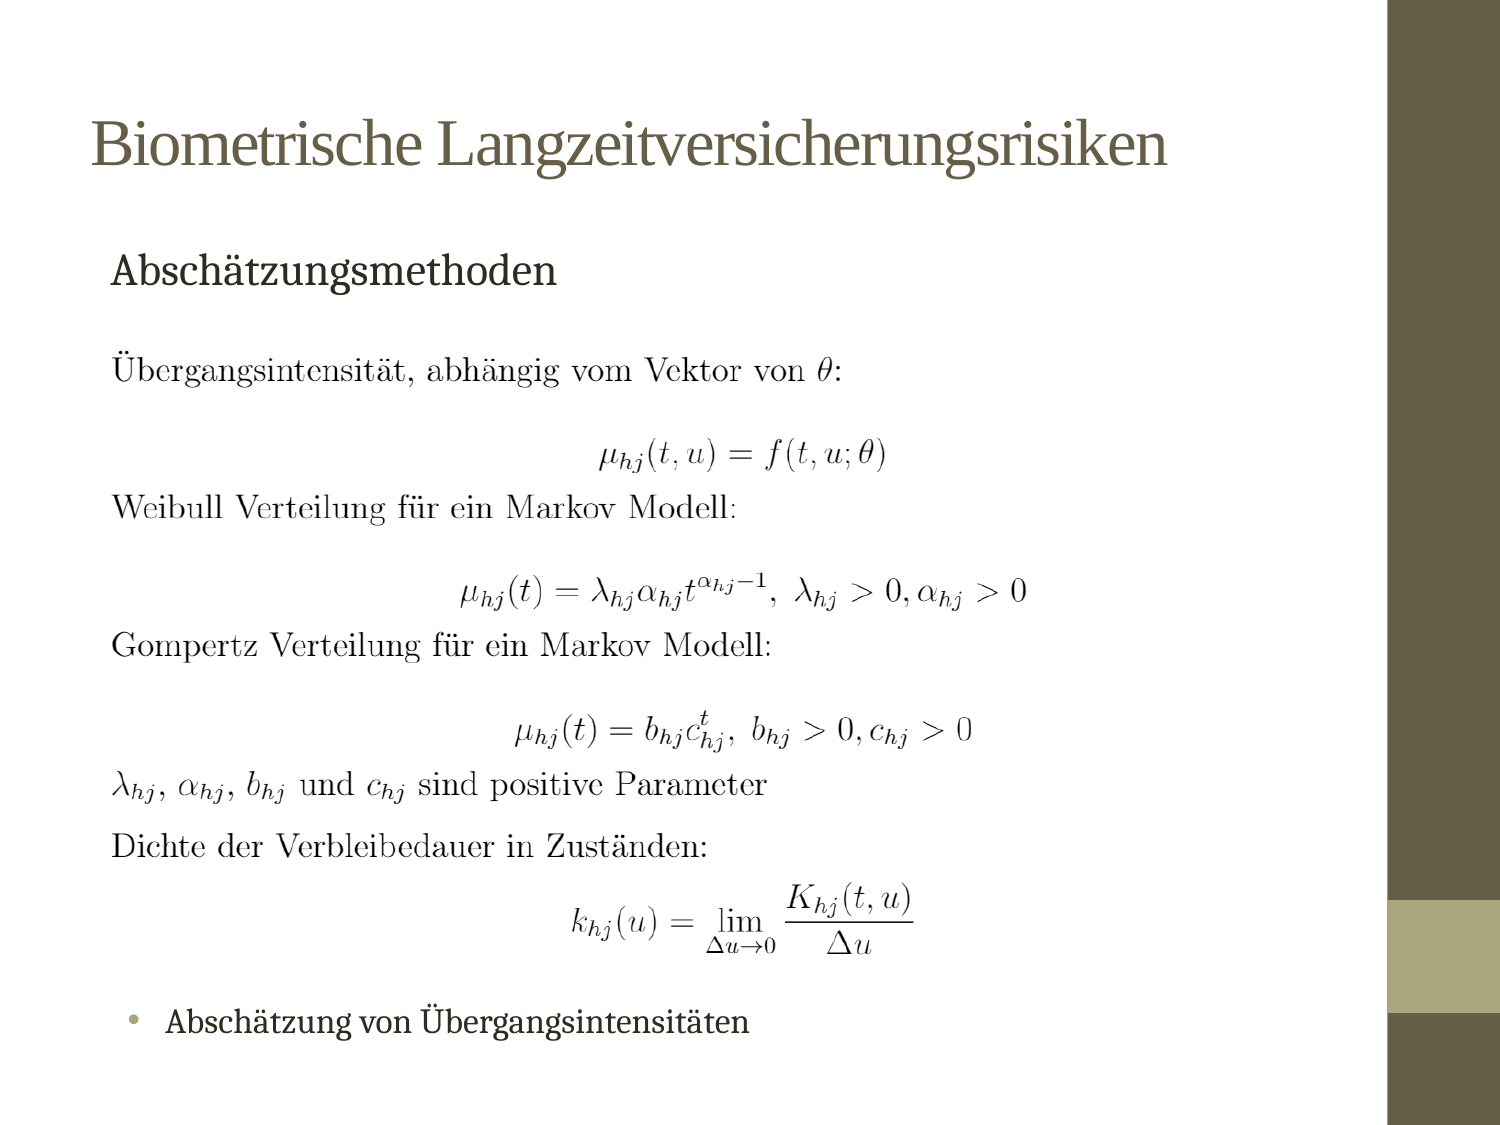

# Biometrische Langzeitversicherungsrisiken
Abschätzungsmethoden
Abschätzung von Übergangsintensitäten